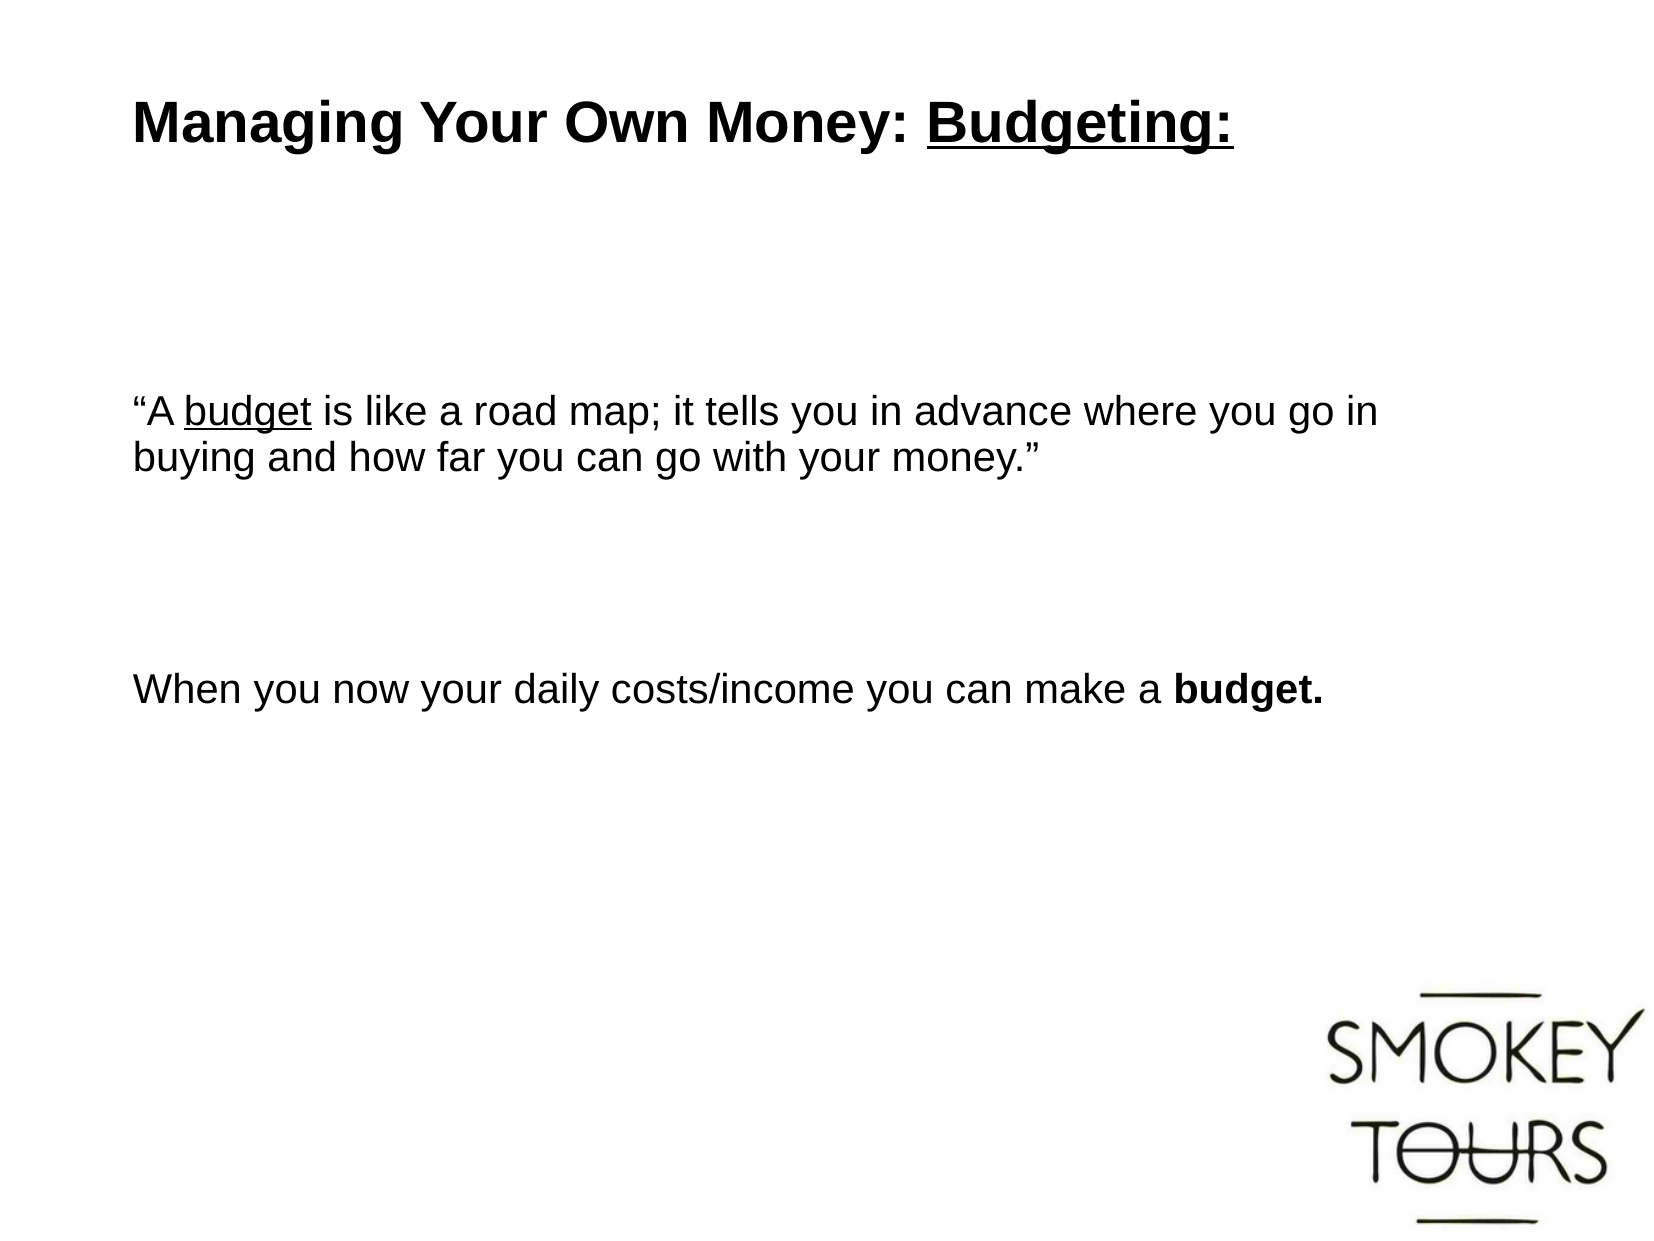

Managing Your Own Money: Budgeting:
“A budget is like a road map; it tells you in advance where you go in buying and how far you can go with your money.”
When you now your daily costs/income you can make a budget.